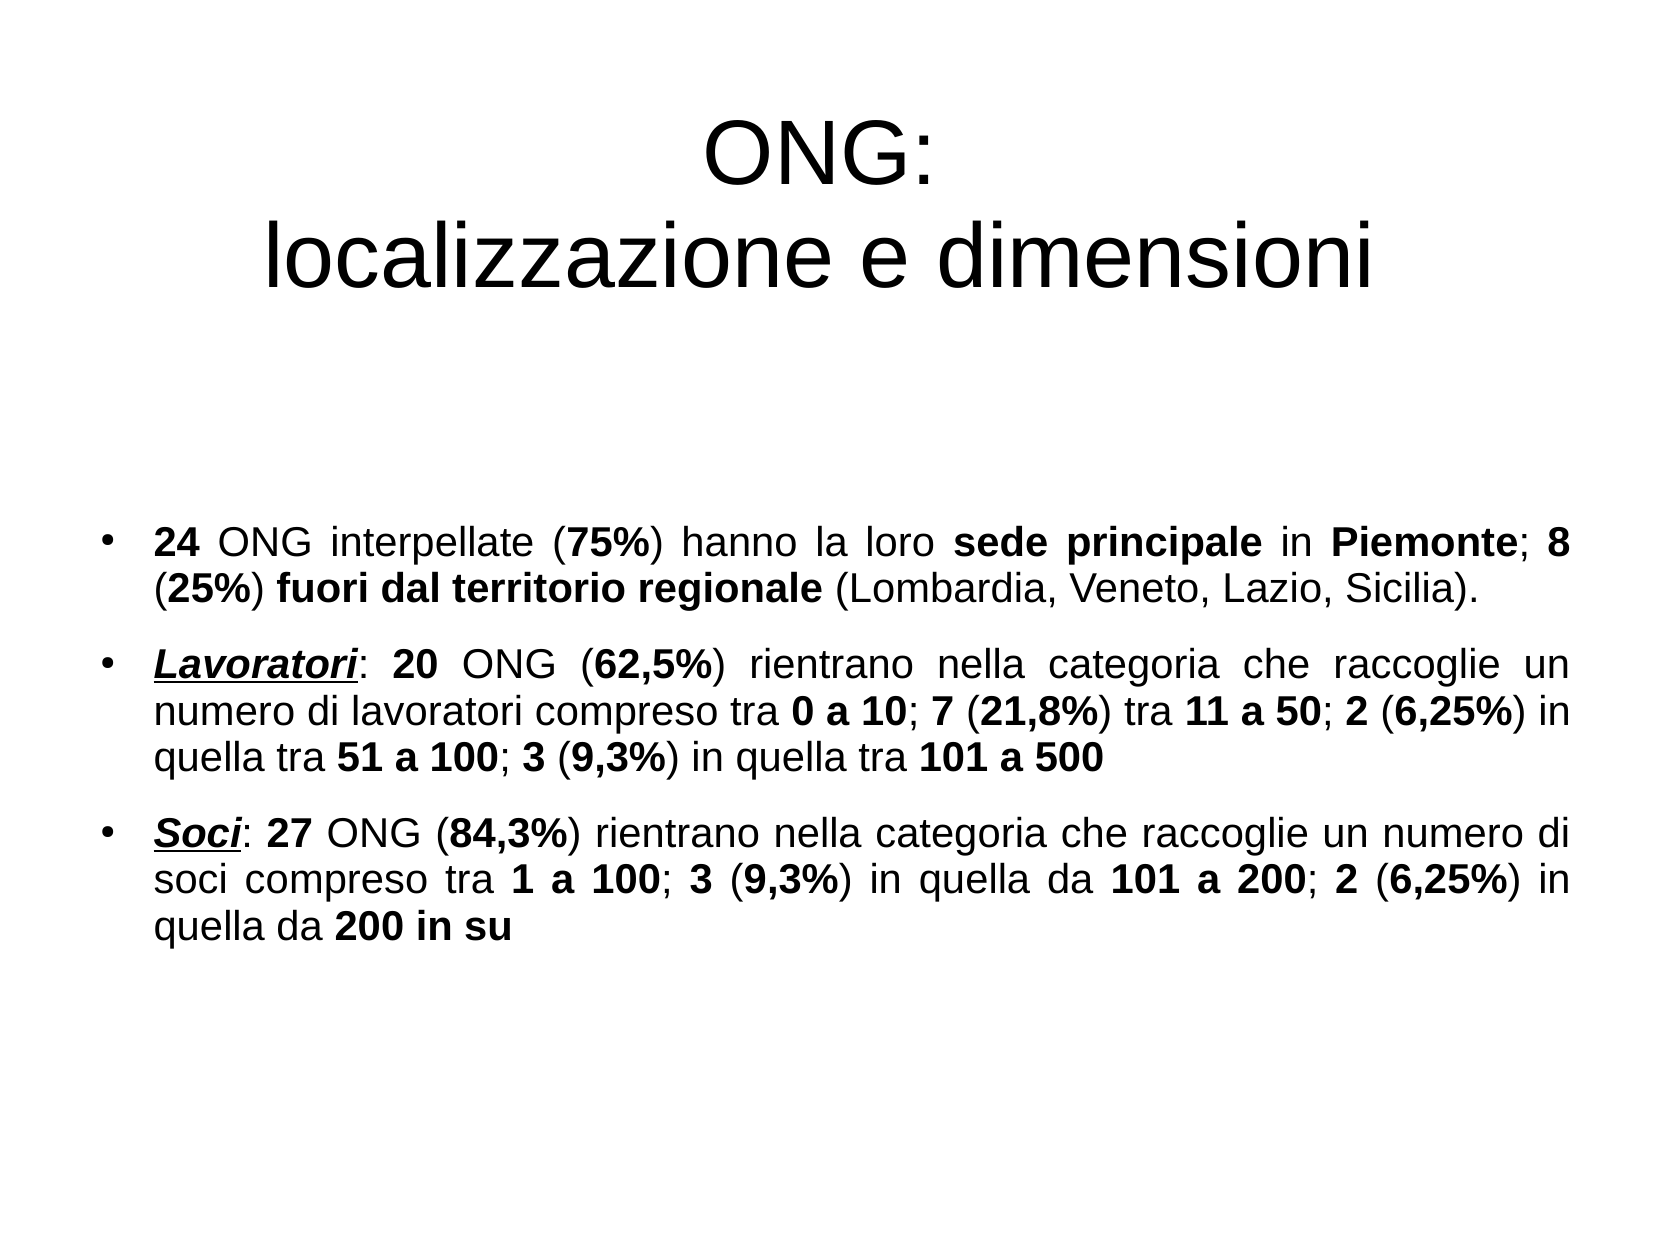

# ONG: localizzazione e dimensioni
24 ONG interpellate (75%) hanno la loro sede principale in Piemonte; 8 (25%) fuori dal territorio regionale (Lombardia, Veneto, Lazio, Sicilia).
Lavoratori: 20 ONG (62,5%) rientrano nella categoria che raccoglie un numero di lavoratori compreso tra 0 a 10; 7 (21,8%) tra 11 a 50; 2 (6,25%) in quella tra 51 a 100; 3 (9,3%) in quella tra 101 a 500
Soci: 27 ONG (84,3%) rientrano nella categoria che raccoglie un numero di soci compreso tra 1 a 100; 3 (9,3%) in quella da 101 a 200; 2 (6,25%) in quella da 200 in su